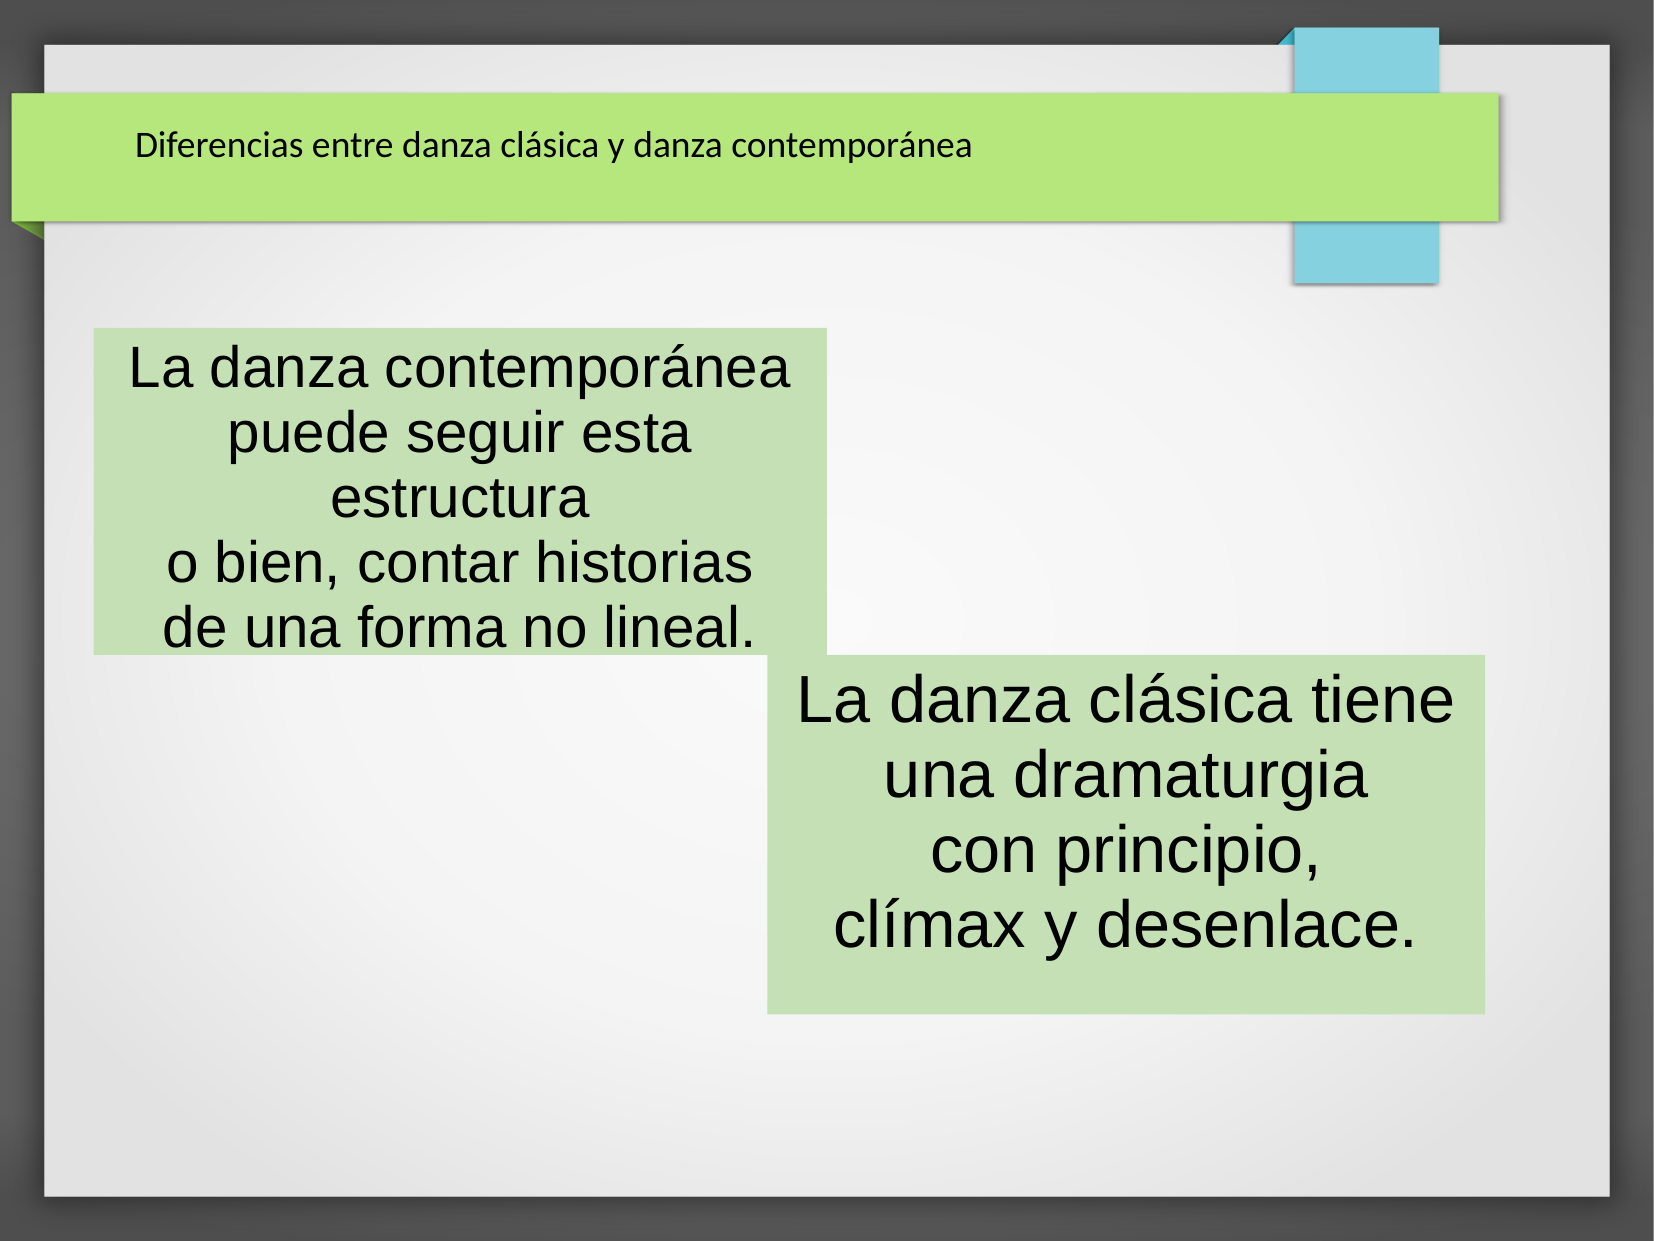

Diferencias entre danza clásica y danza contemporánea
#
La danza contemporánea
puede seguir esta estructura
o bien, contar historias
de una forma no lineal.
La danza clásica tiene
una dramaturgia
con principio,
clímax y desenlace.